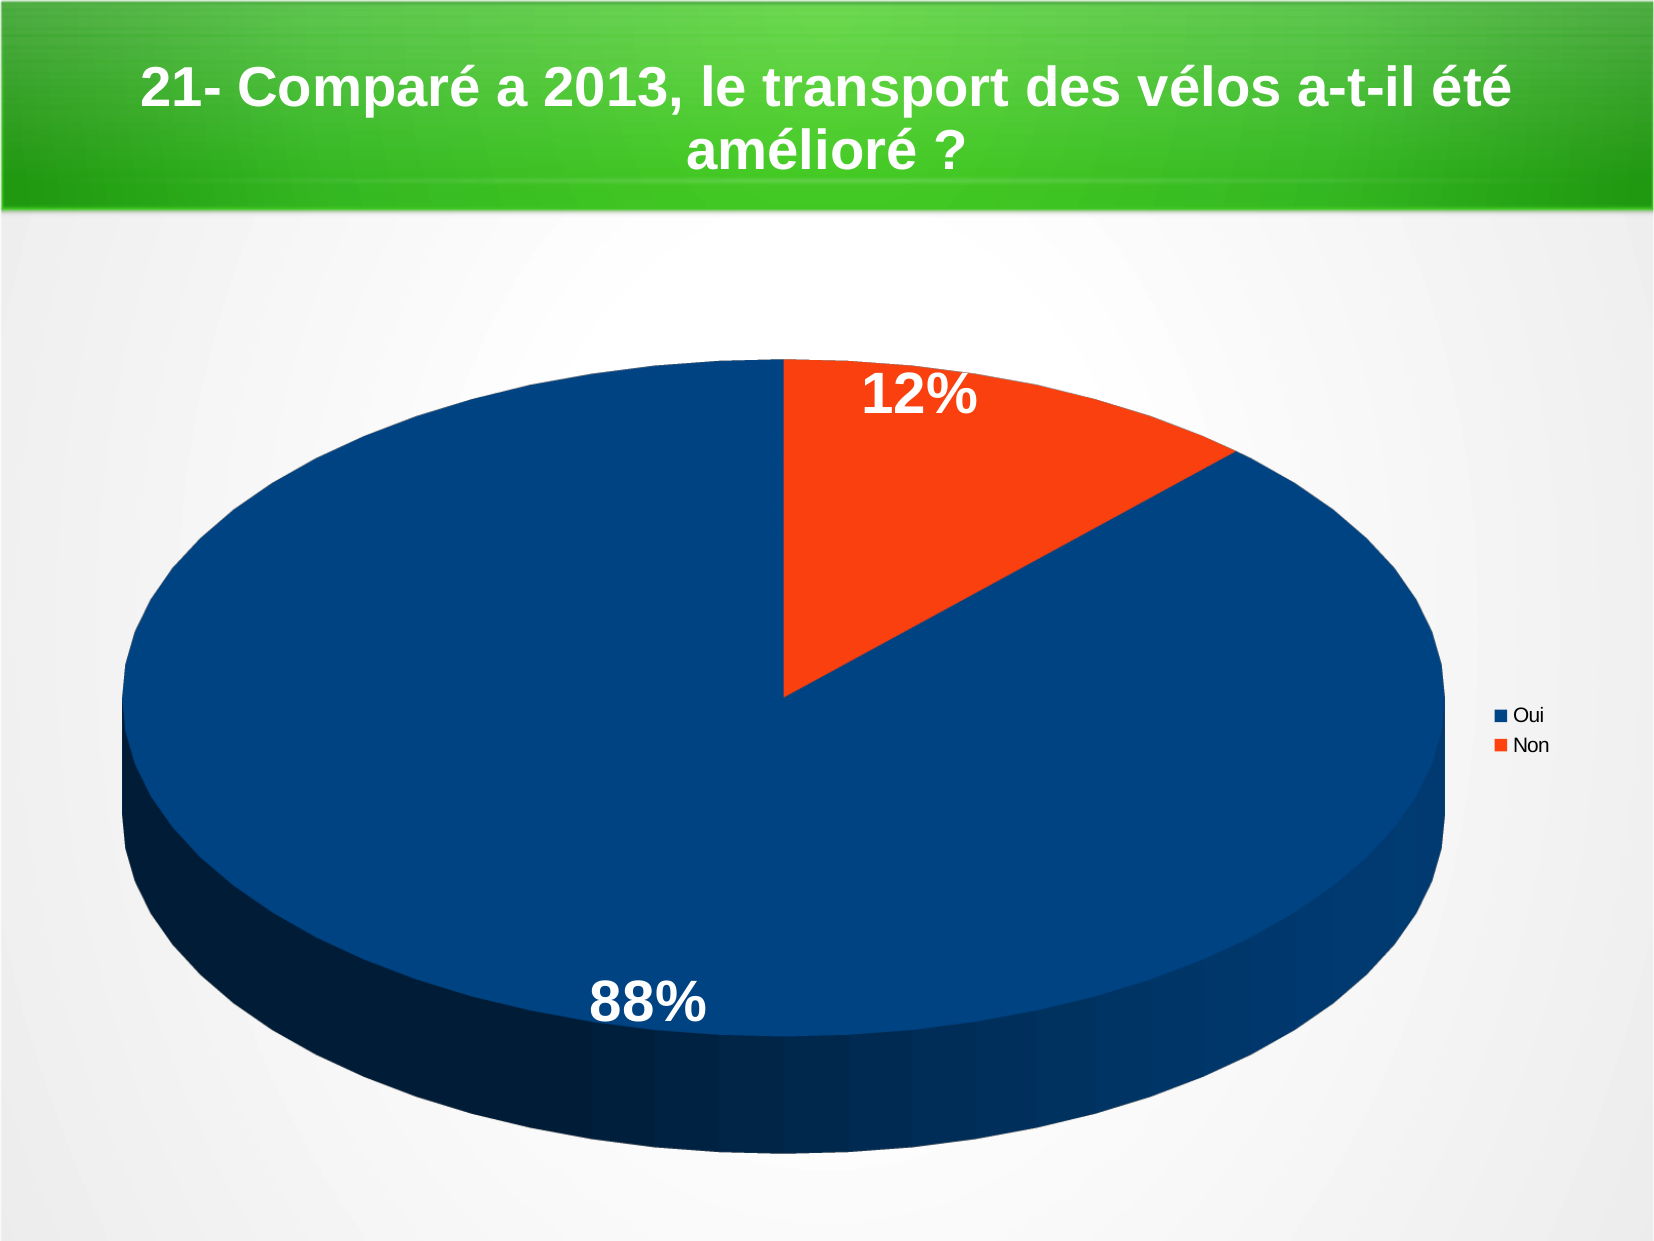

# 21- Comparé a 2013, le transport des vélos a-t-il été amélioré ?
[unsupported chart]